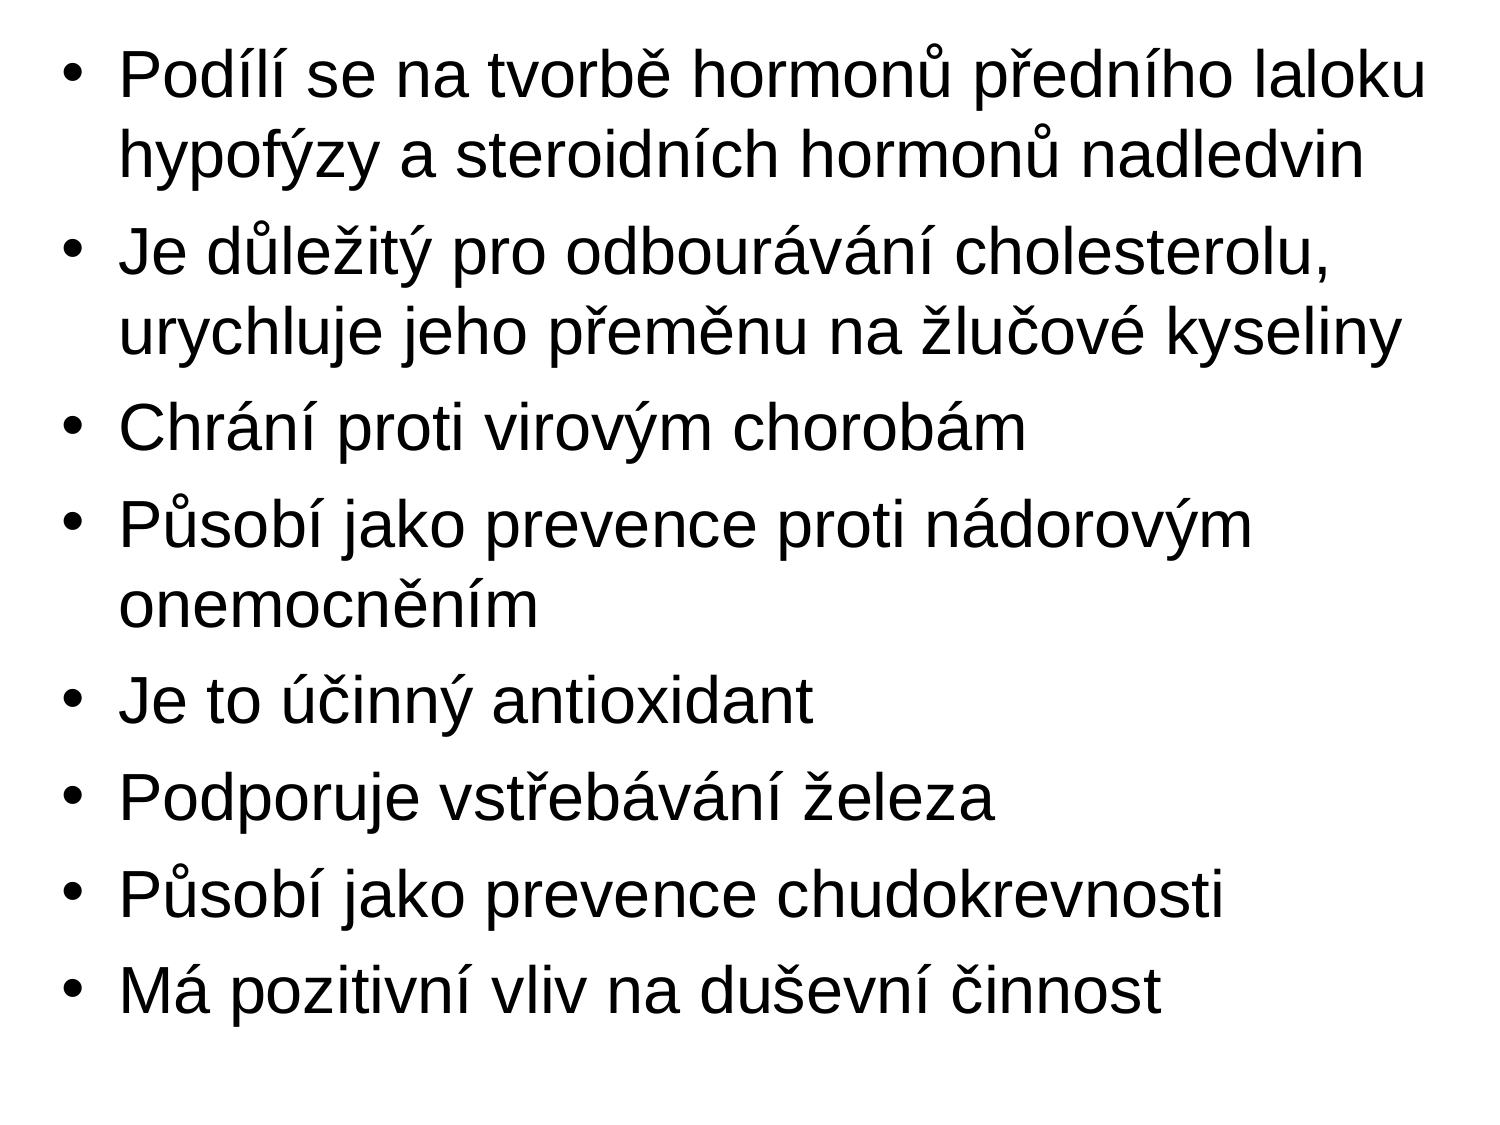

# Podílí se na tvorbě hormonů předního laloku hypofýzy a steroidních hormonů nadledvin
Je důležitý pro odbourávání cholesterolu, urychluje jeho přeměnu na žlučové kyseliny
Chrání proti virovým chorobám
Působí jako prevence proti nádorovým onemocněním
Je to účinný antioxidant
Podporuje vstřebávání železa
Působí jako prevence chudokrevnosti
Má pozitivní vliv na duševní činnost